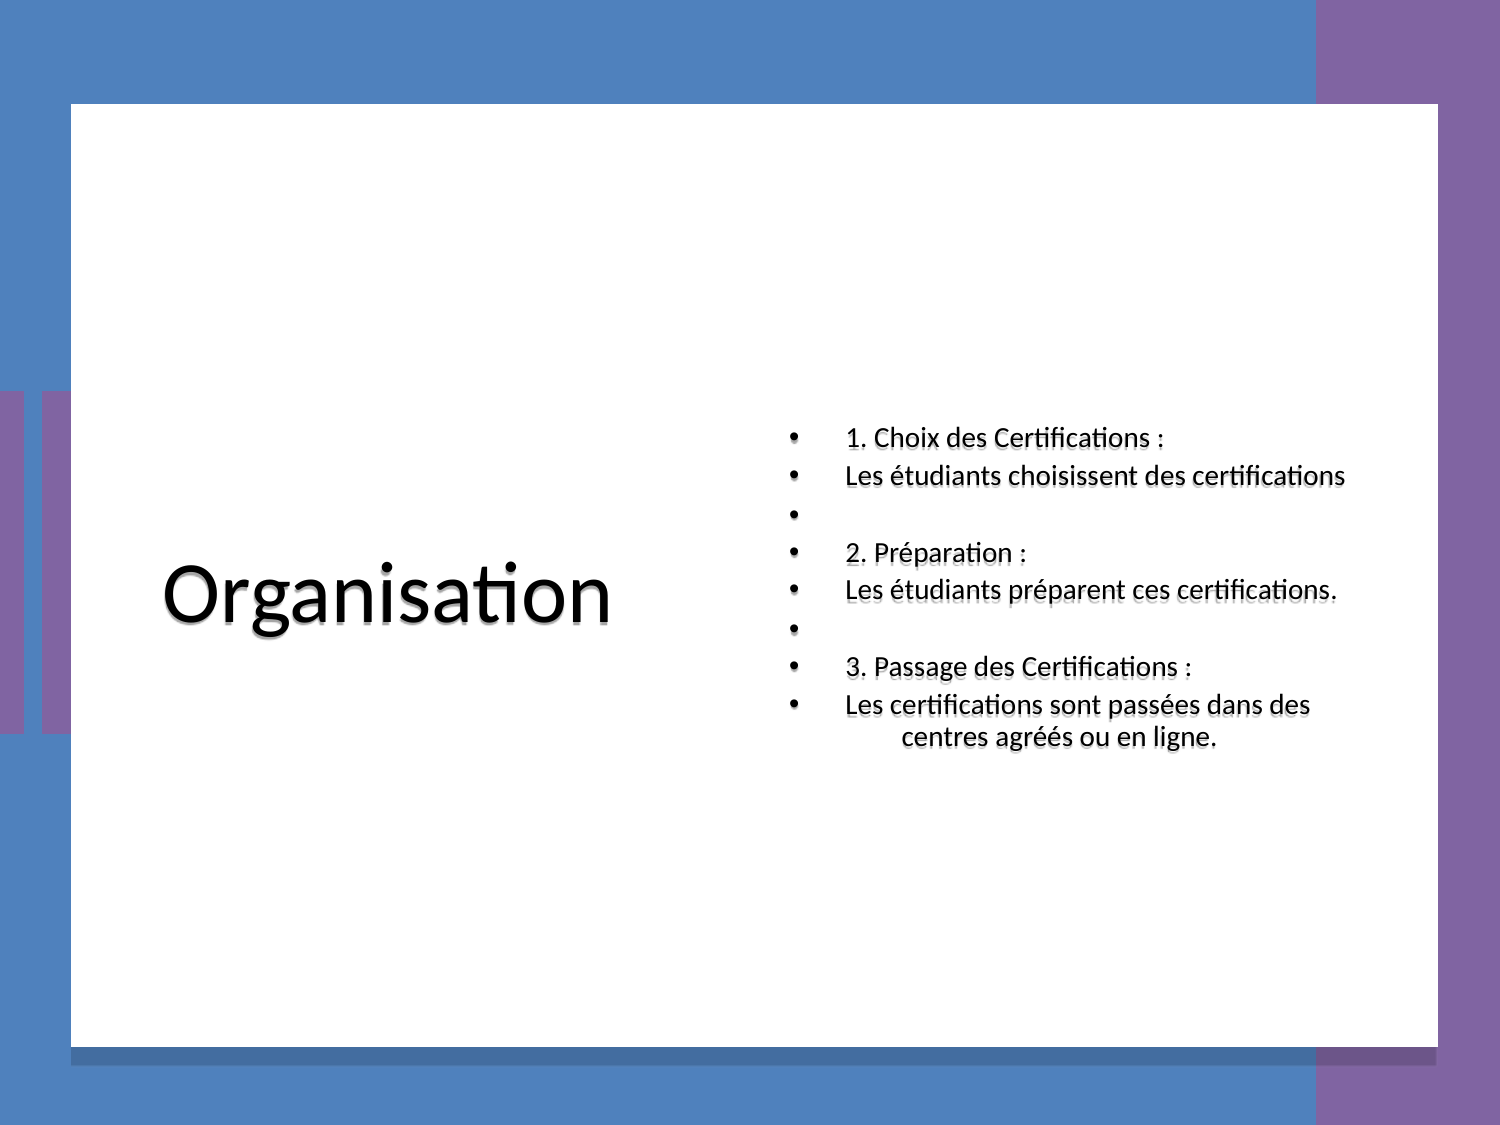

# Organisation
1. Choix des Certifications :
Les étudiants choisissent des certifications
2. Préparation :
Les étudiants préparent ces certifications.
3. Passage des Certifications :
Les certifications sont passées dans des centres agréés ou en ligne.